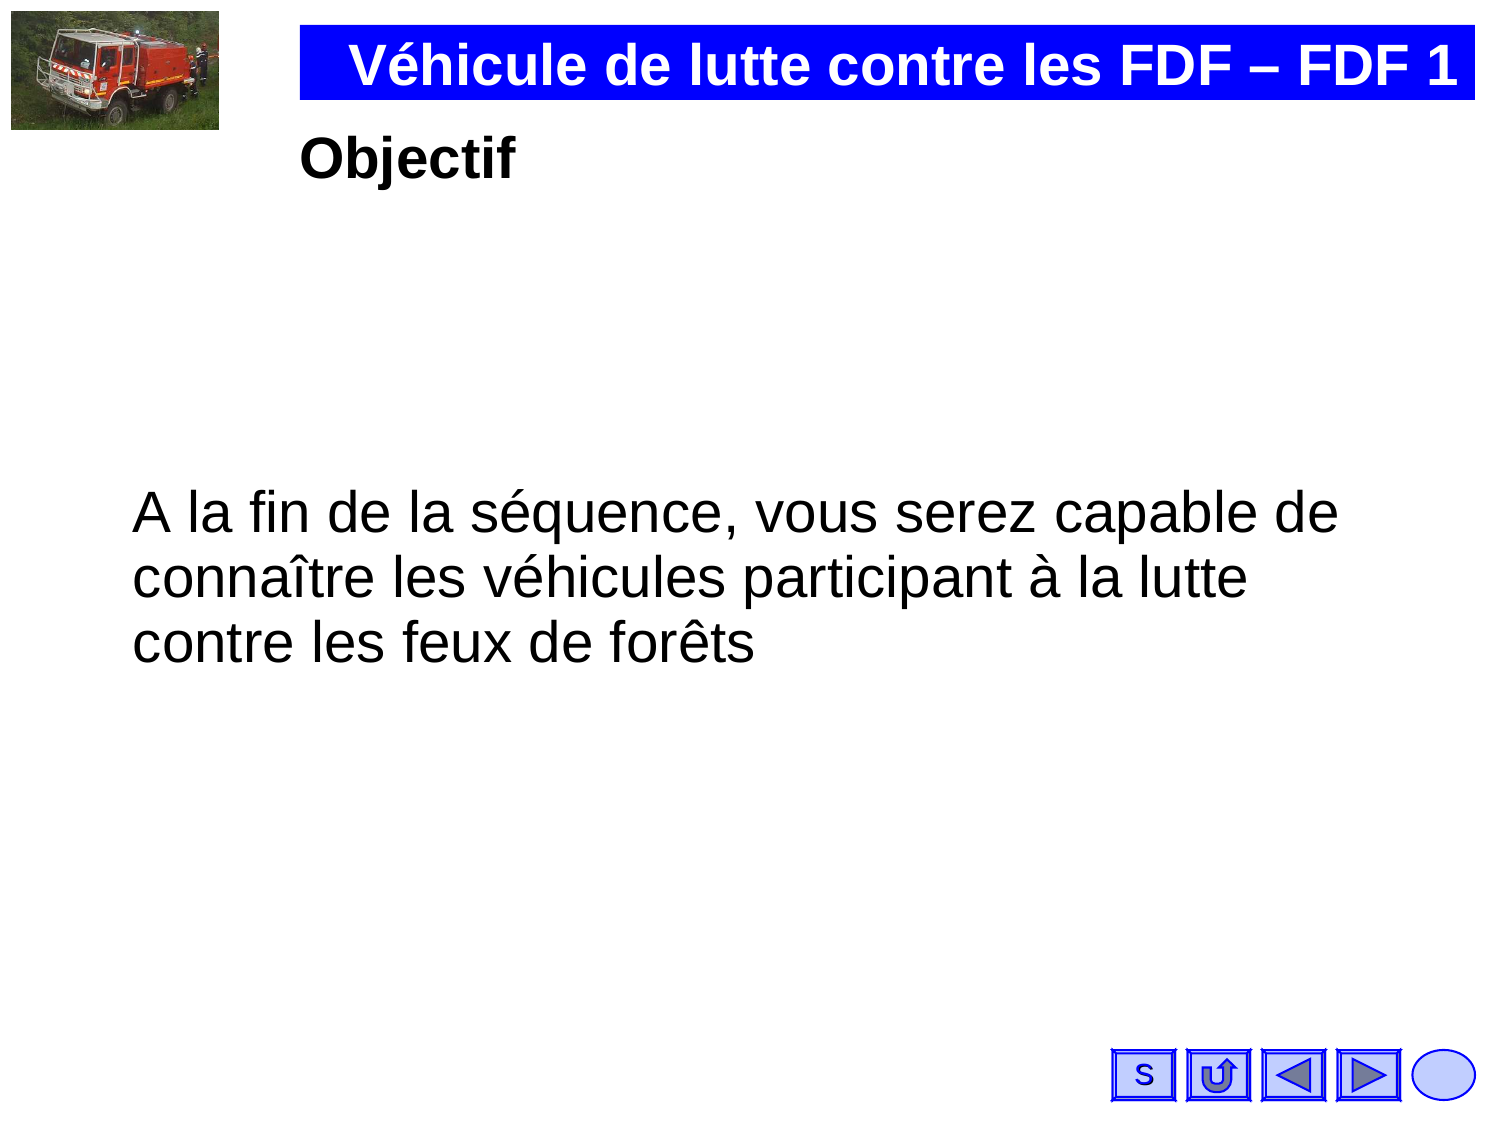

Véhicule de lutte contre les FDF – FDF 1
Objectif
A la fin de la séquence, vous serez capable de connaître les véhicules participant à la lutte contre les feux de forêts
S